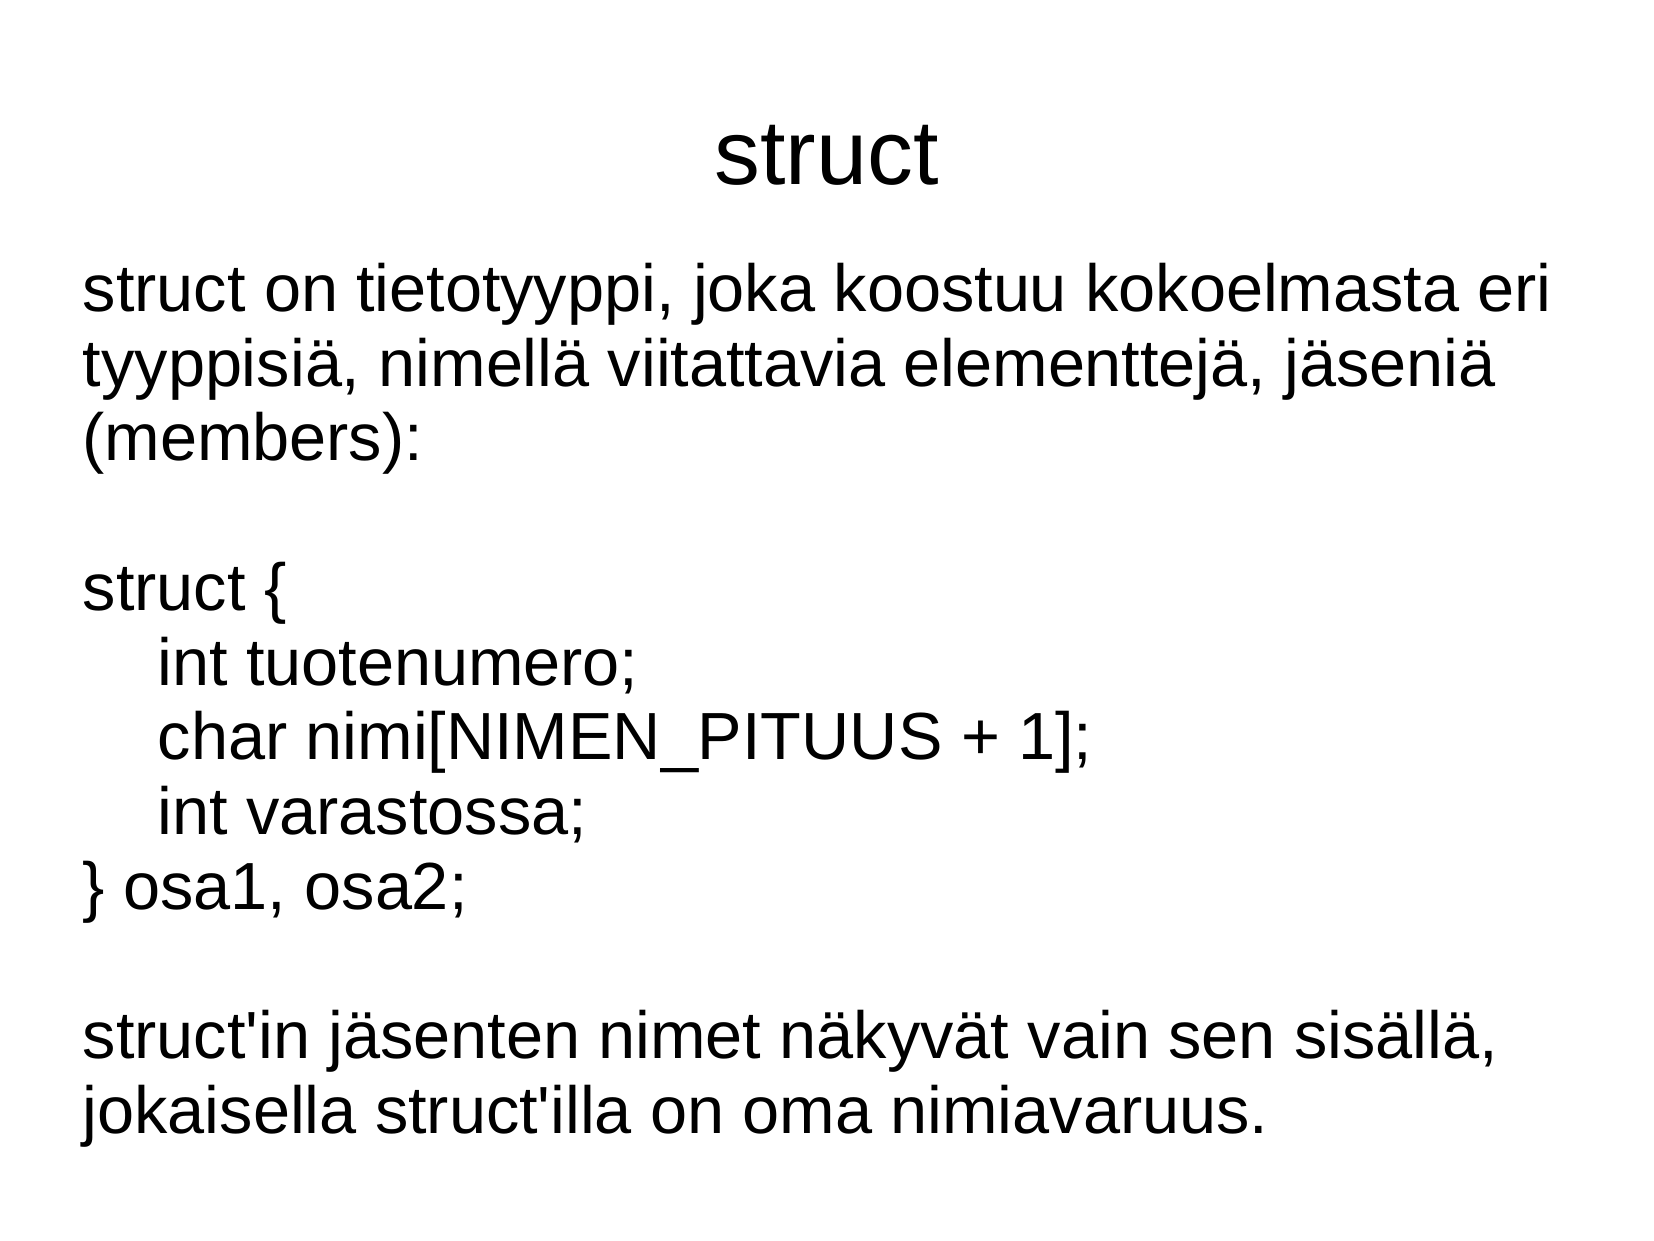

# struct
struct on tietotyyppi, joka koostuu kokoelmasta eri tyyppisiä, nimellä viitattavia elementtejä, jäseniä (members):
struct {
	int tuotenumero;
	char nimi[NIMEN_PITUUS + 1];
	int varastossa;
} osa1, osa2;
struct'in jäsenten nimet näkyvät vain sen sisällä, jokaisella struct'illa on oma nimiavaruus.